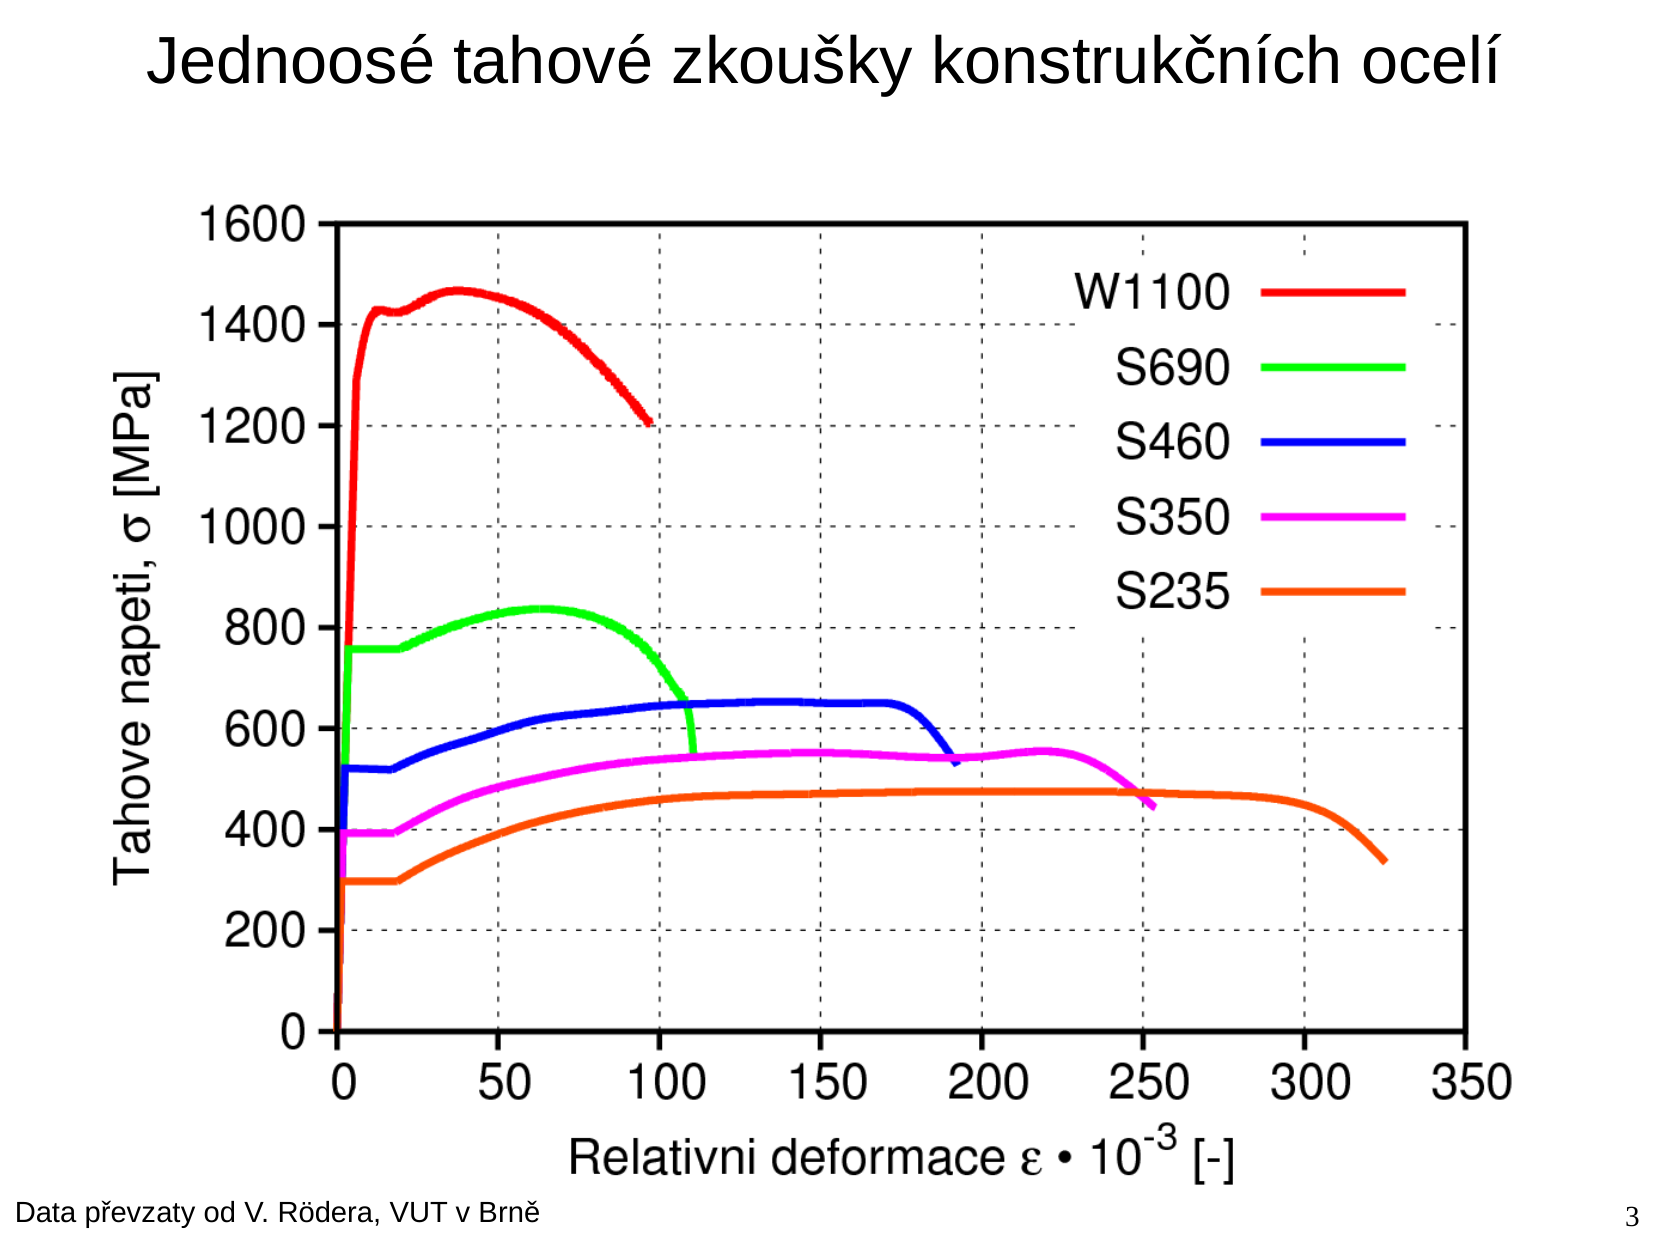

# Jednoosé tahové zkoušky konstrukčních ocelí
Data převzaty od V. Rödera, VUT v Brně
3